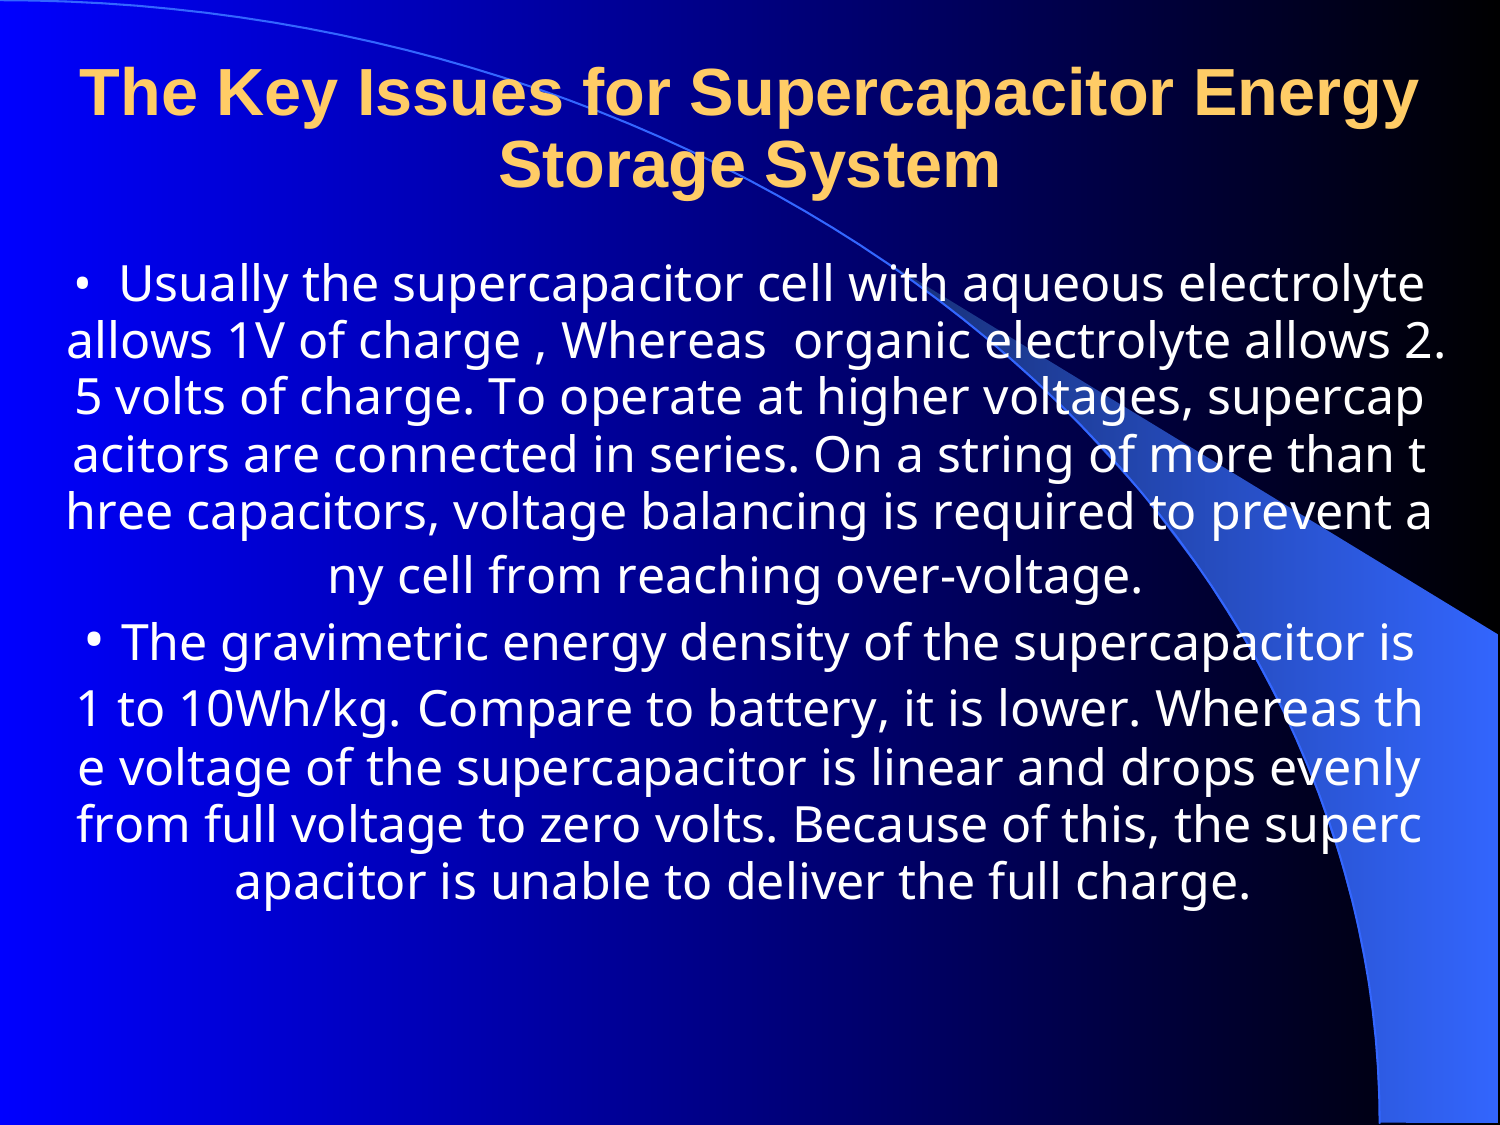

The Key Issues for Supercapacitor Energy Storage System
 Usually the supercapacitor cell with aqueous electrolyte allows 1V of charge , Whereas organic electrolyte allows 2.5 volts of charge. To operate at higher voltages, supercapacitors are connected in series. On a string of more than three capacitors, voltage balancing is required to prevent any cell from reaching over-voltage.
 The gravimetric energy density of the supercapacitor is 1 to 10Wh/kg. Compare to battery, it is lower. Whereas the voltage of the supercapacitor is linear and drops evenly from full voltage to zero volts. Because of this, the supercapacitor is unable to deliver the full charge.